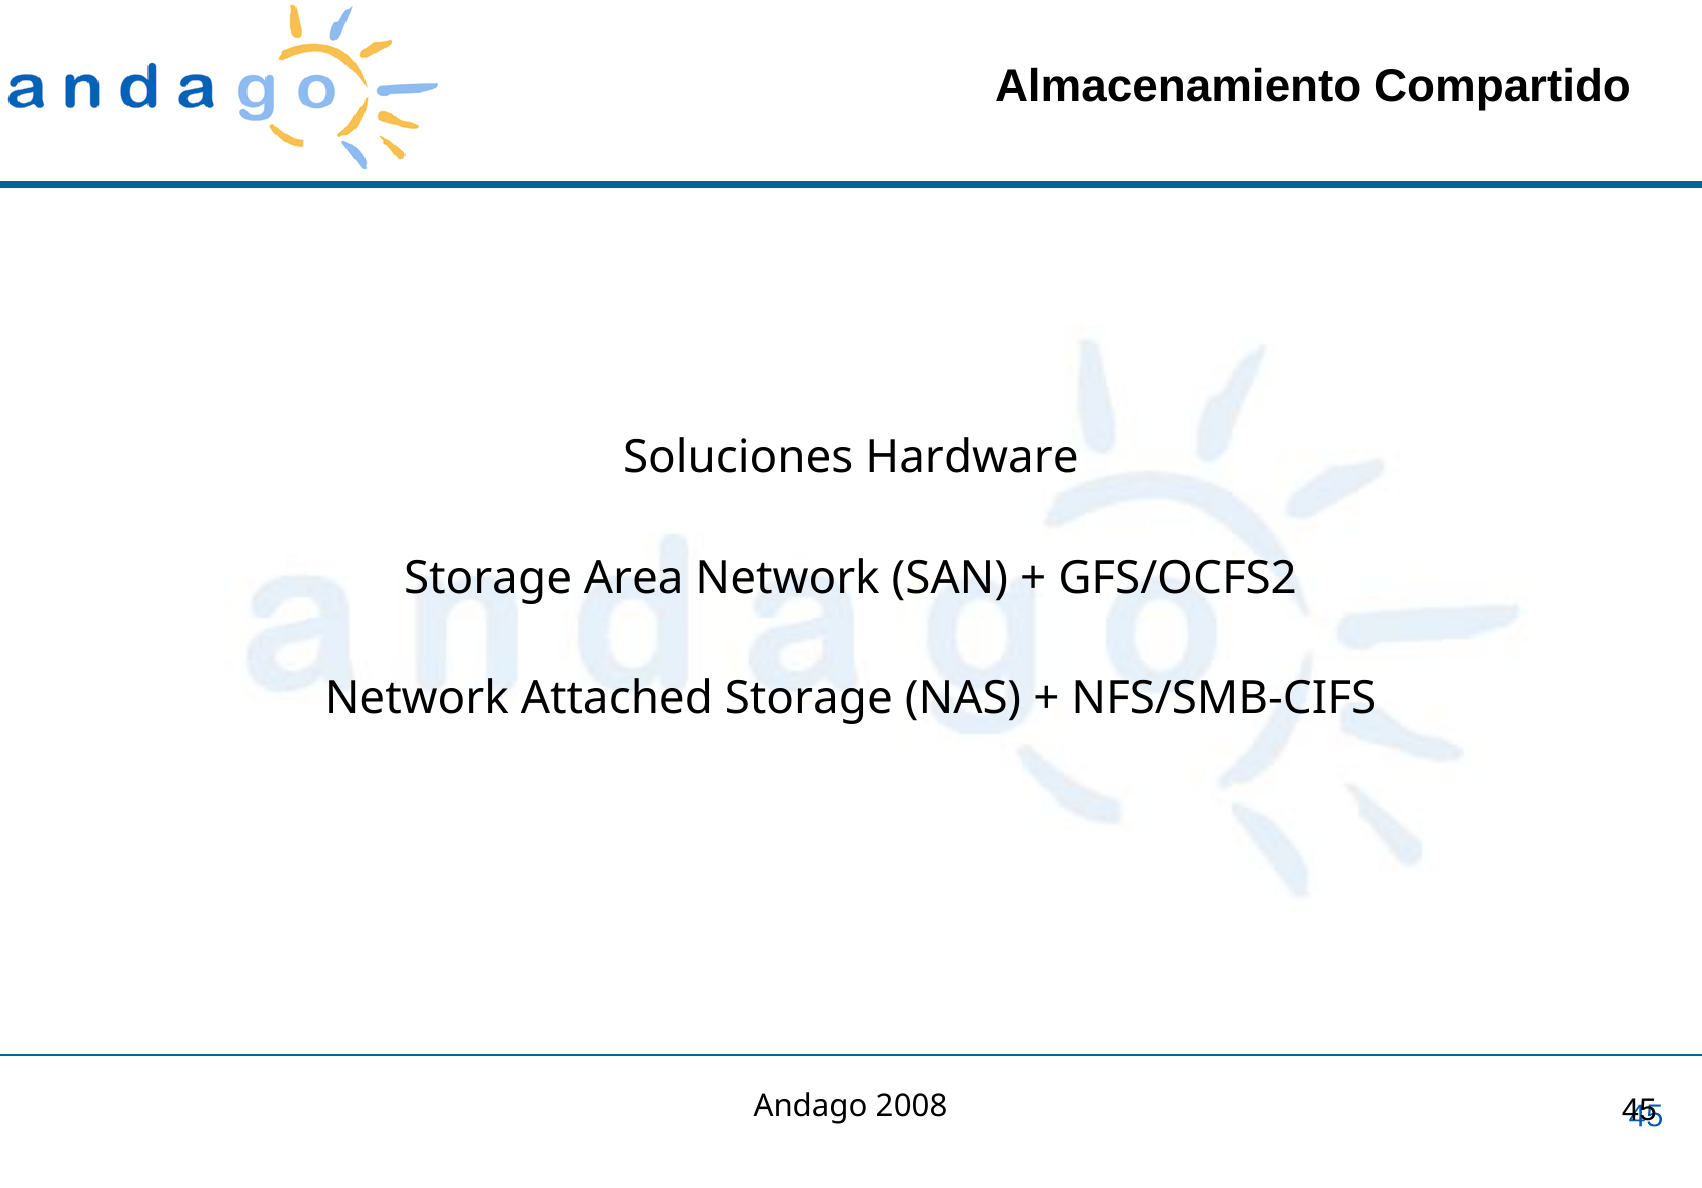

# Almacenamiento Compartido
Soluciones Hardware
Storage Area Network (SAN) + GFS/OCFS2
Network Attached Storage (NAS) + NFS/SMB-CIFS